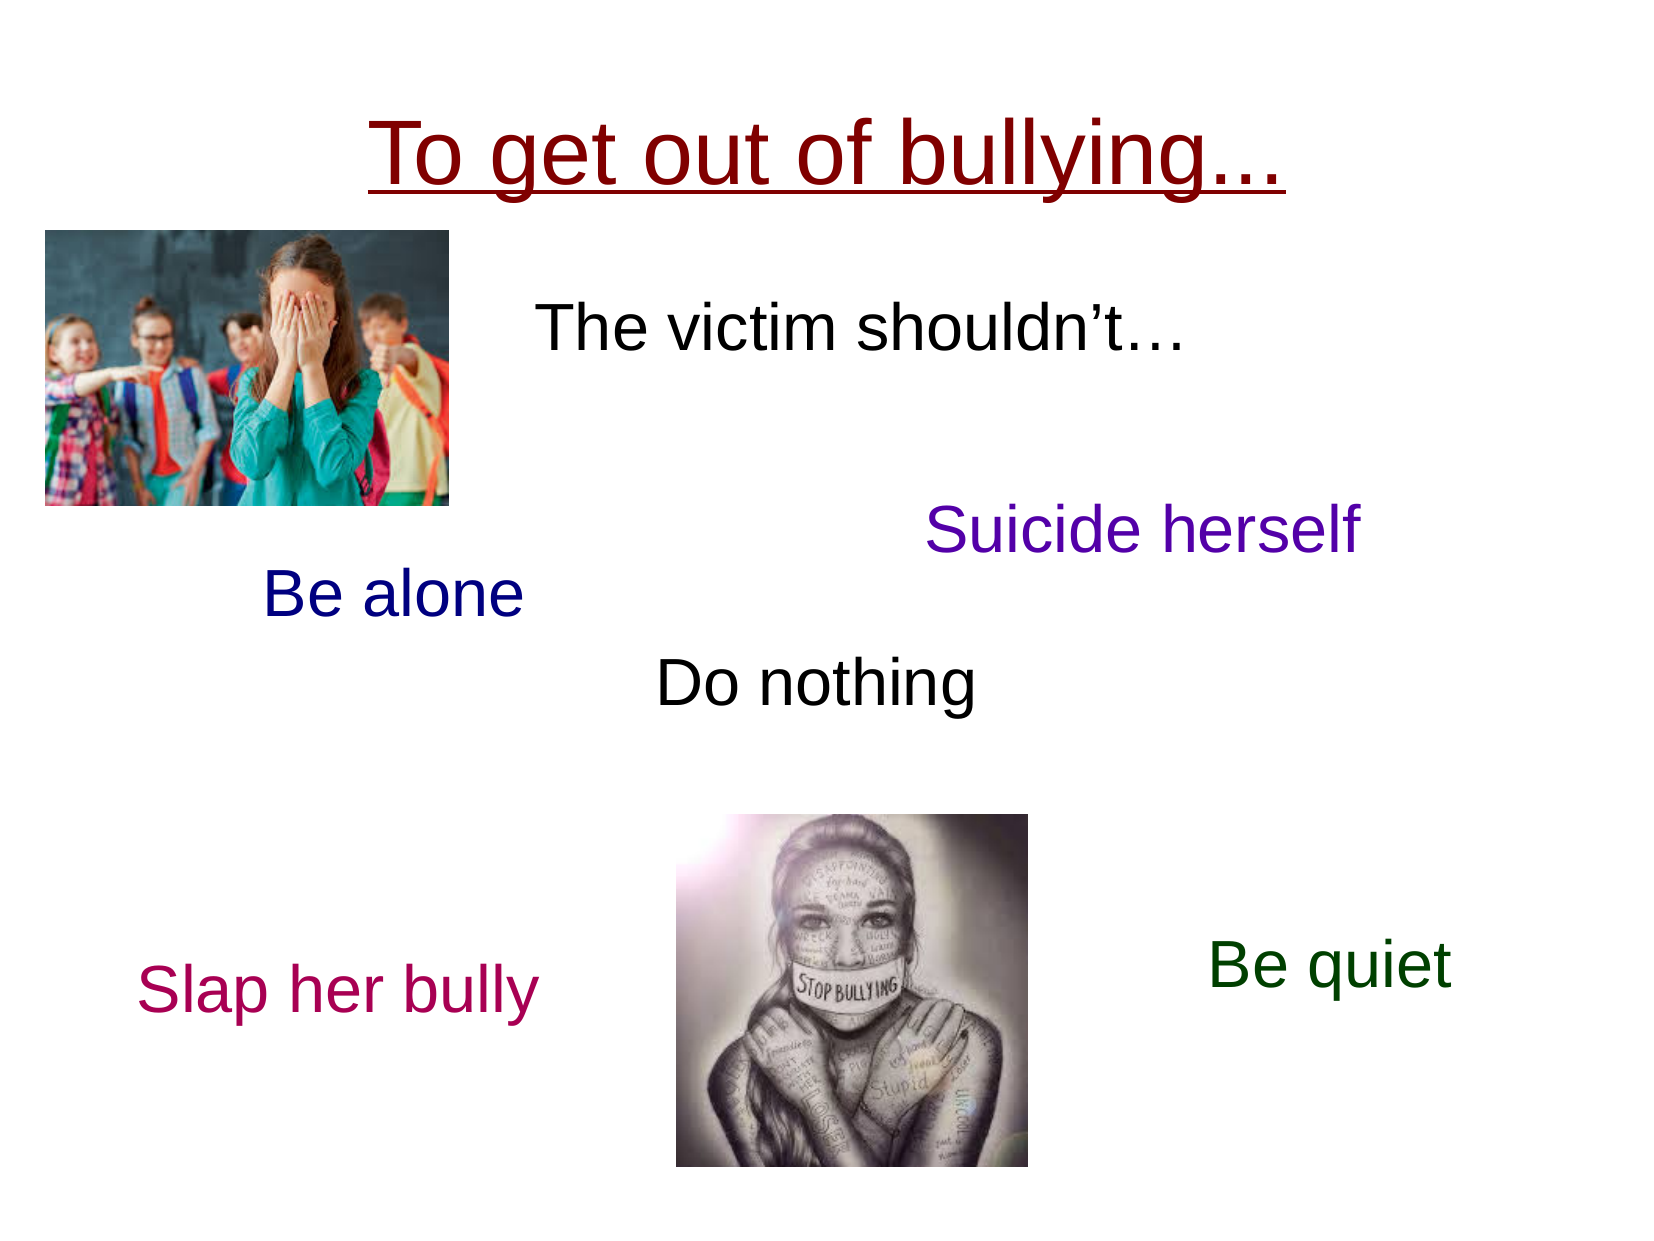

# To get out of bullying...
The victim shouldn’t…
Suicide herself
Be alone
Do nothing
Be quiet
Slap her bully